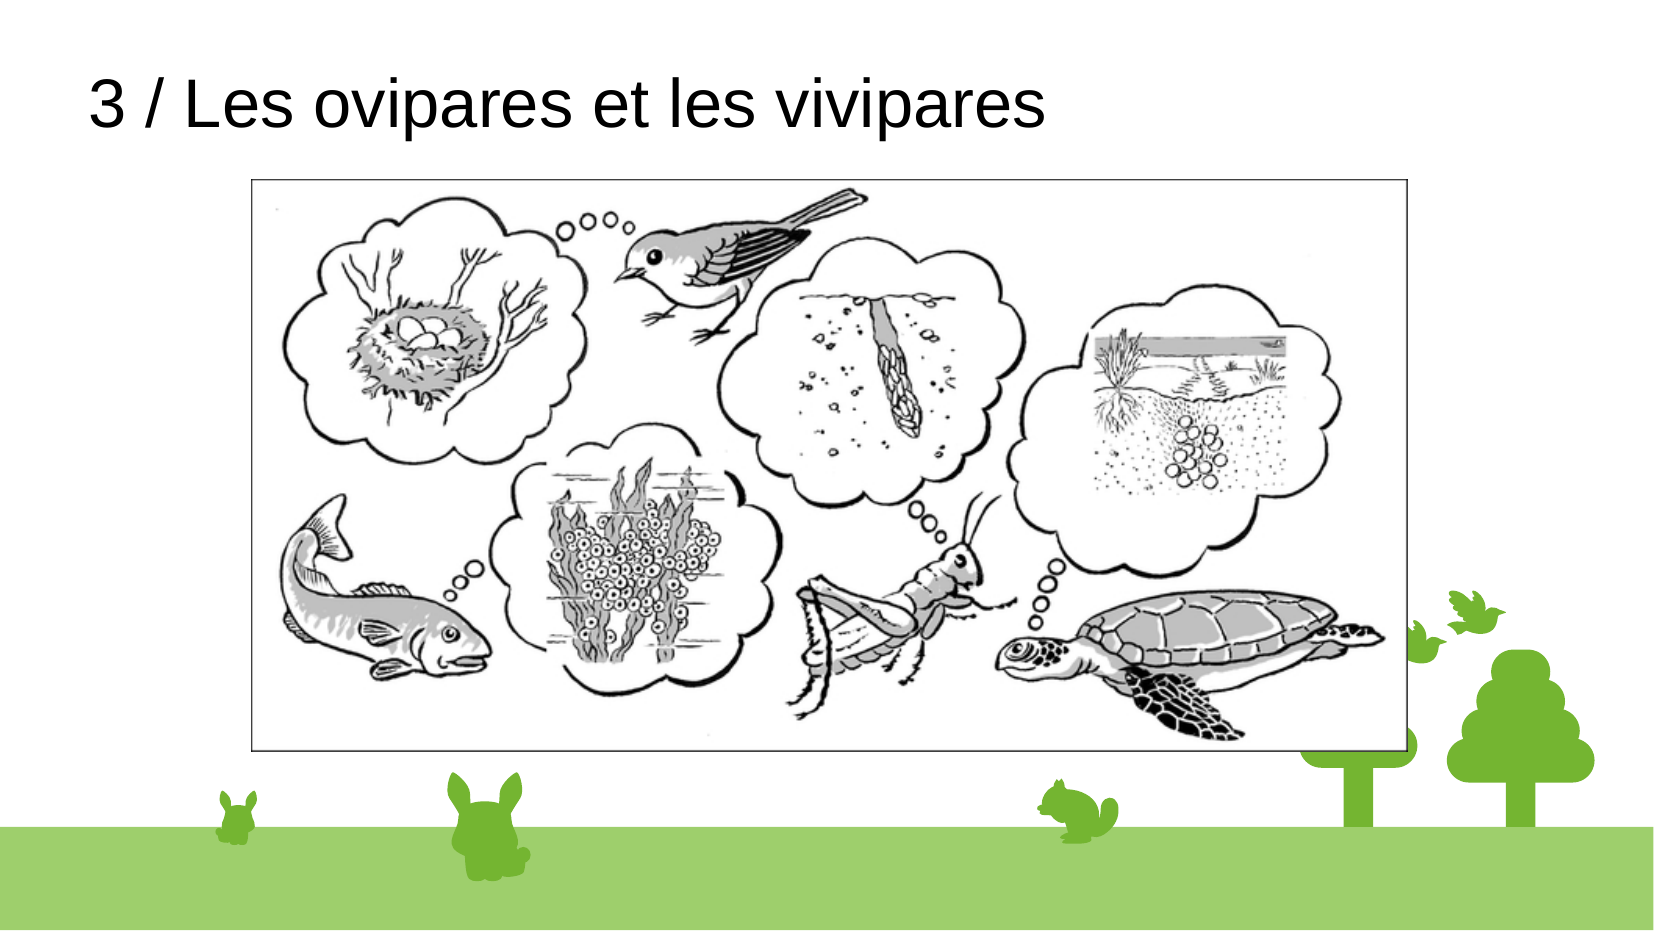

# 3 / Les ovipares et les vivipares